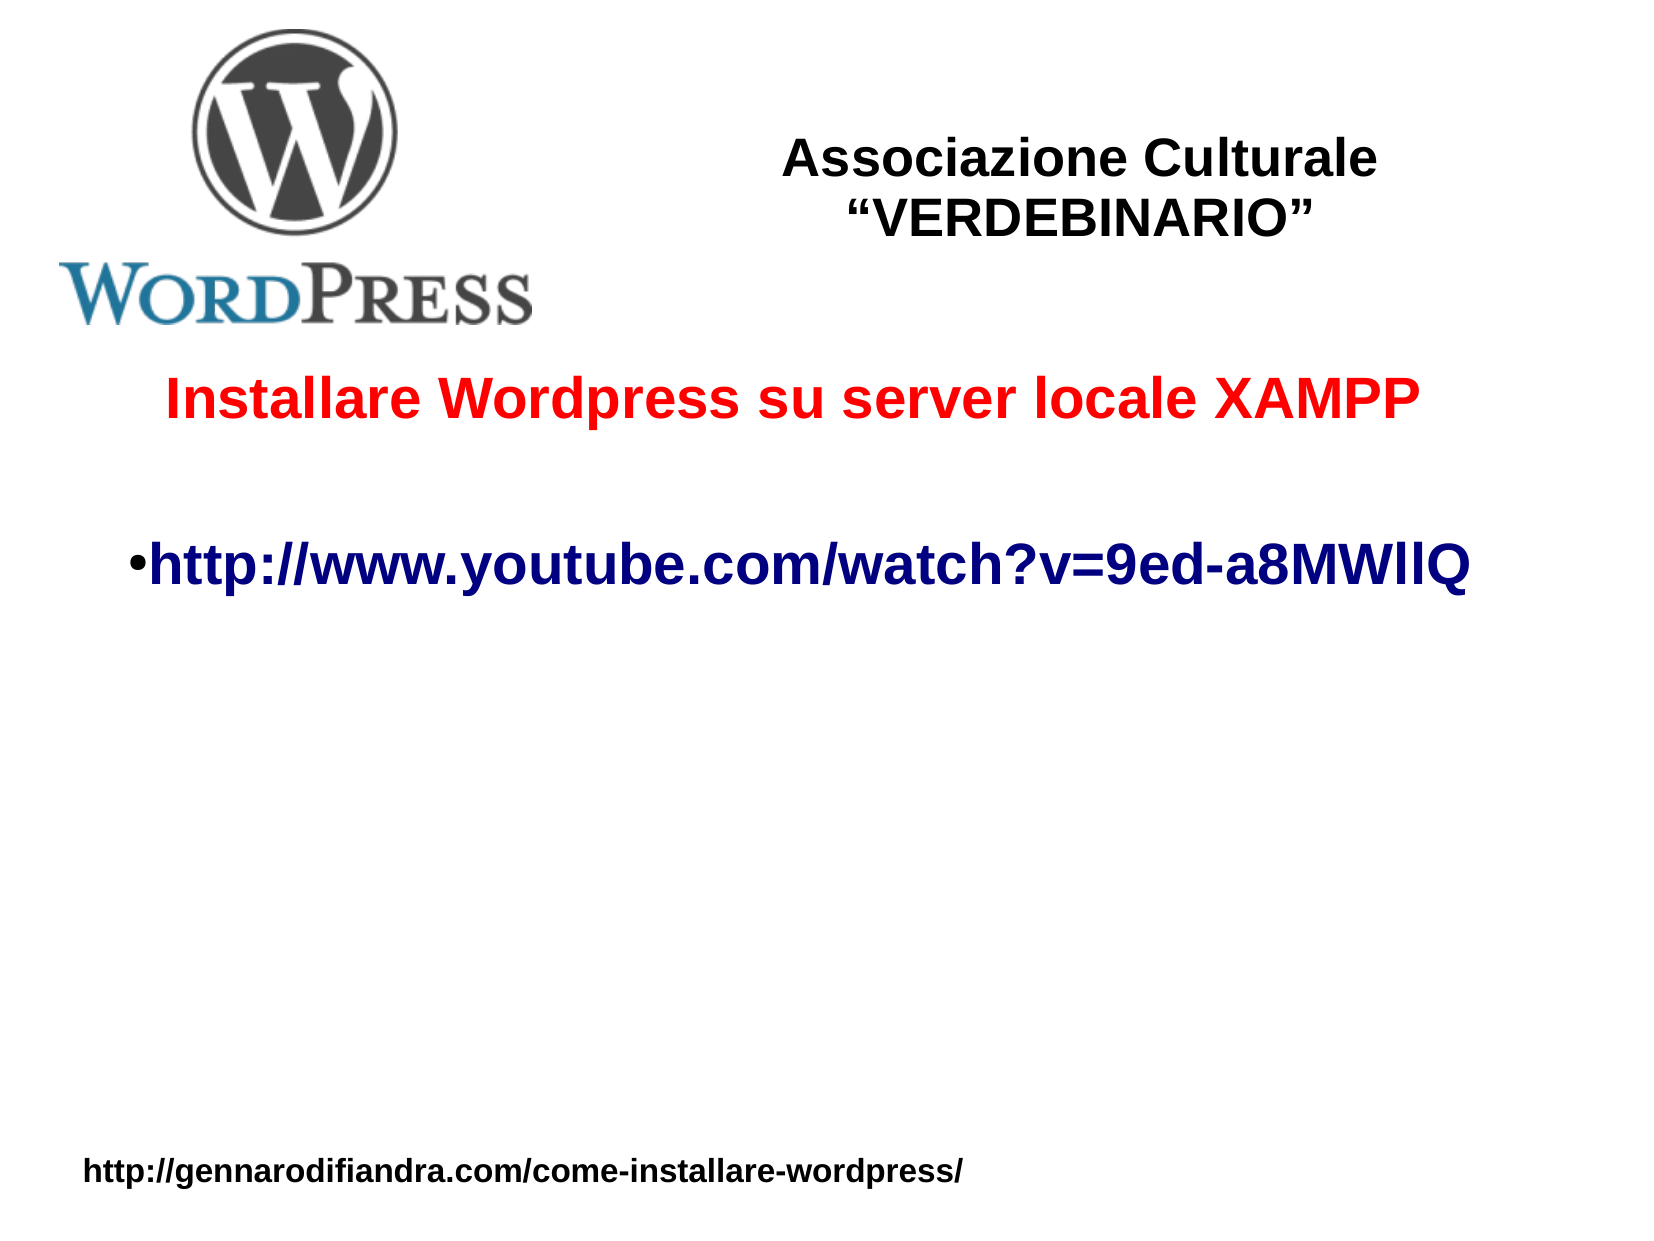

# Associazione Culturale “VERDEBINARIO”
Installare Wordpress su server locale XAMPP
http://www.youtube.com/watch?v=9ed-a8MWllQ
http://gennarodifiandra.com/come-installare-wordpress/